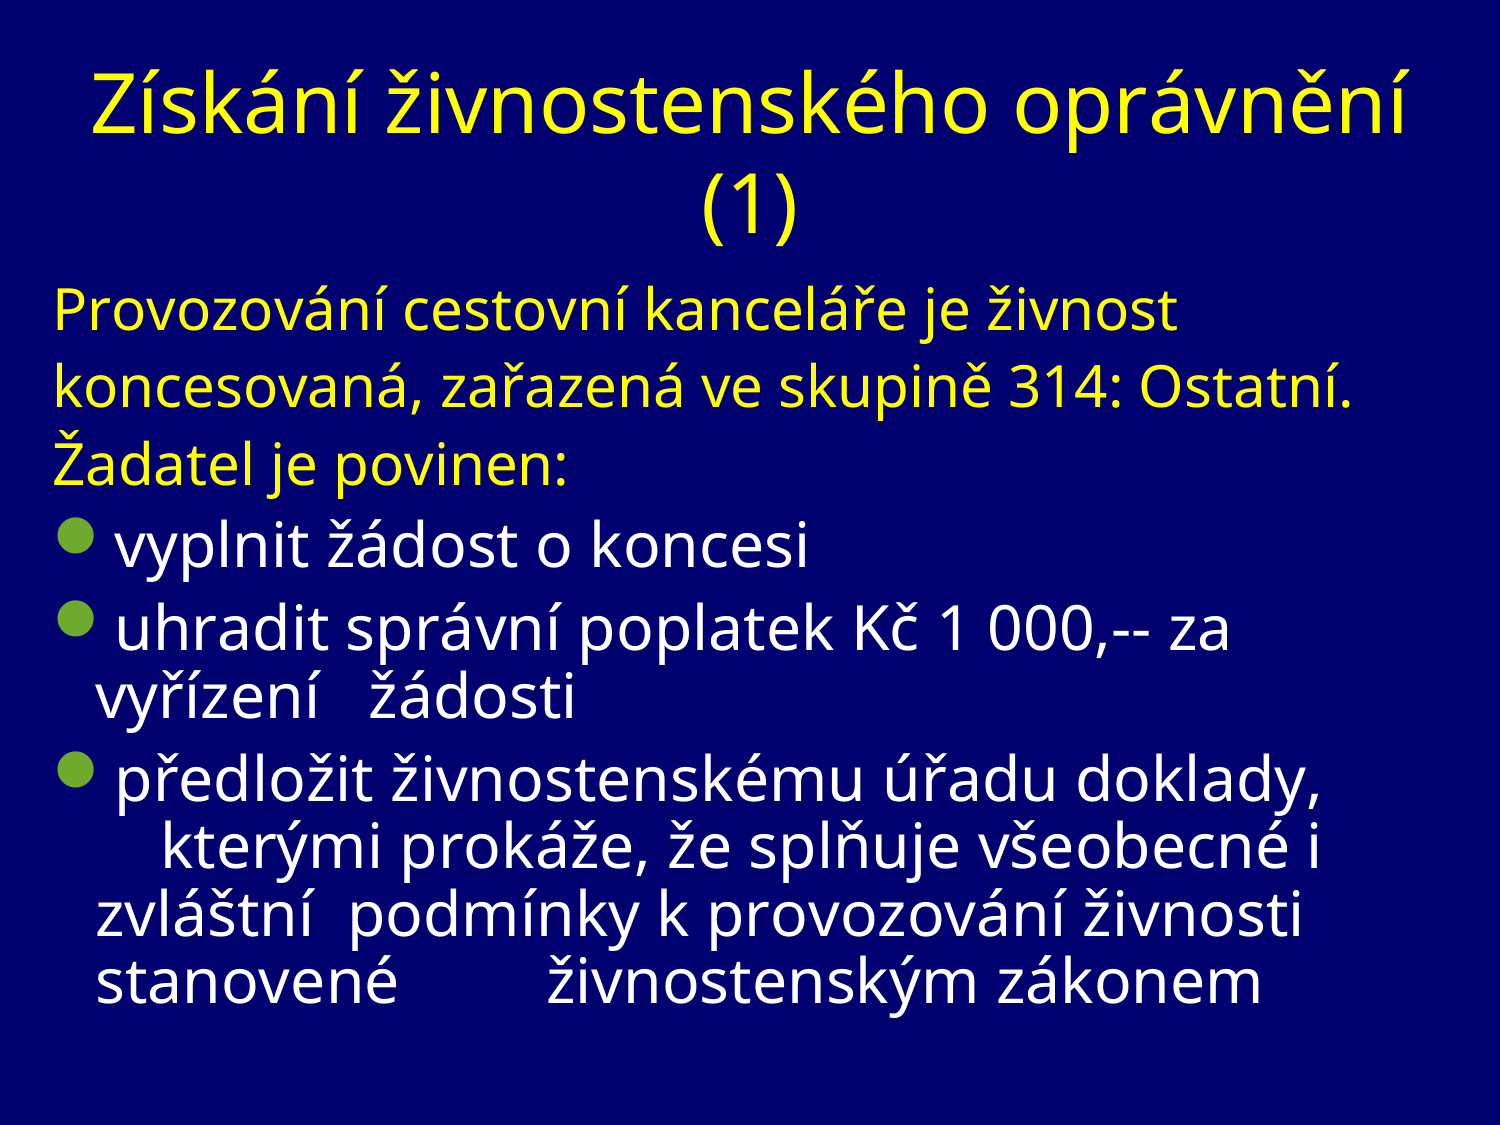

Získání živnostenského oprávnění (1)
Provozování cestovní kanceláře je živnost
koncesovaná, zařazená ve skupině 314: Ostatní.
Žadatel je povinen:
vyplnit žádost o koncesi
uhradit správní poplatek Kč 1 000,-- za vyřízení žádosti
předložit živnostenskému úřadu doklady, kterými prokáže, že splňuje všeobecné i zvláštní podmínky k provozování živnosti stanovené živnostenským zákonem